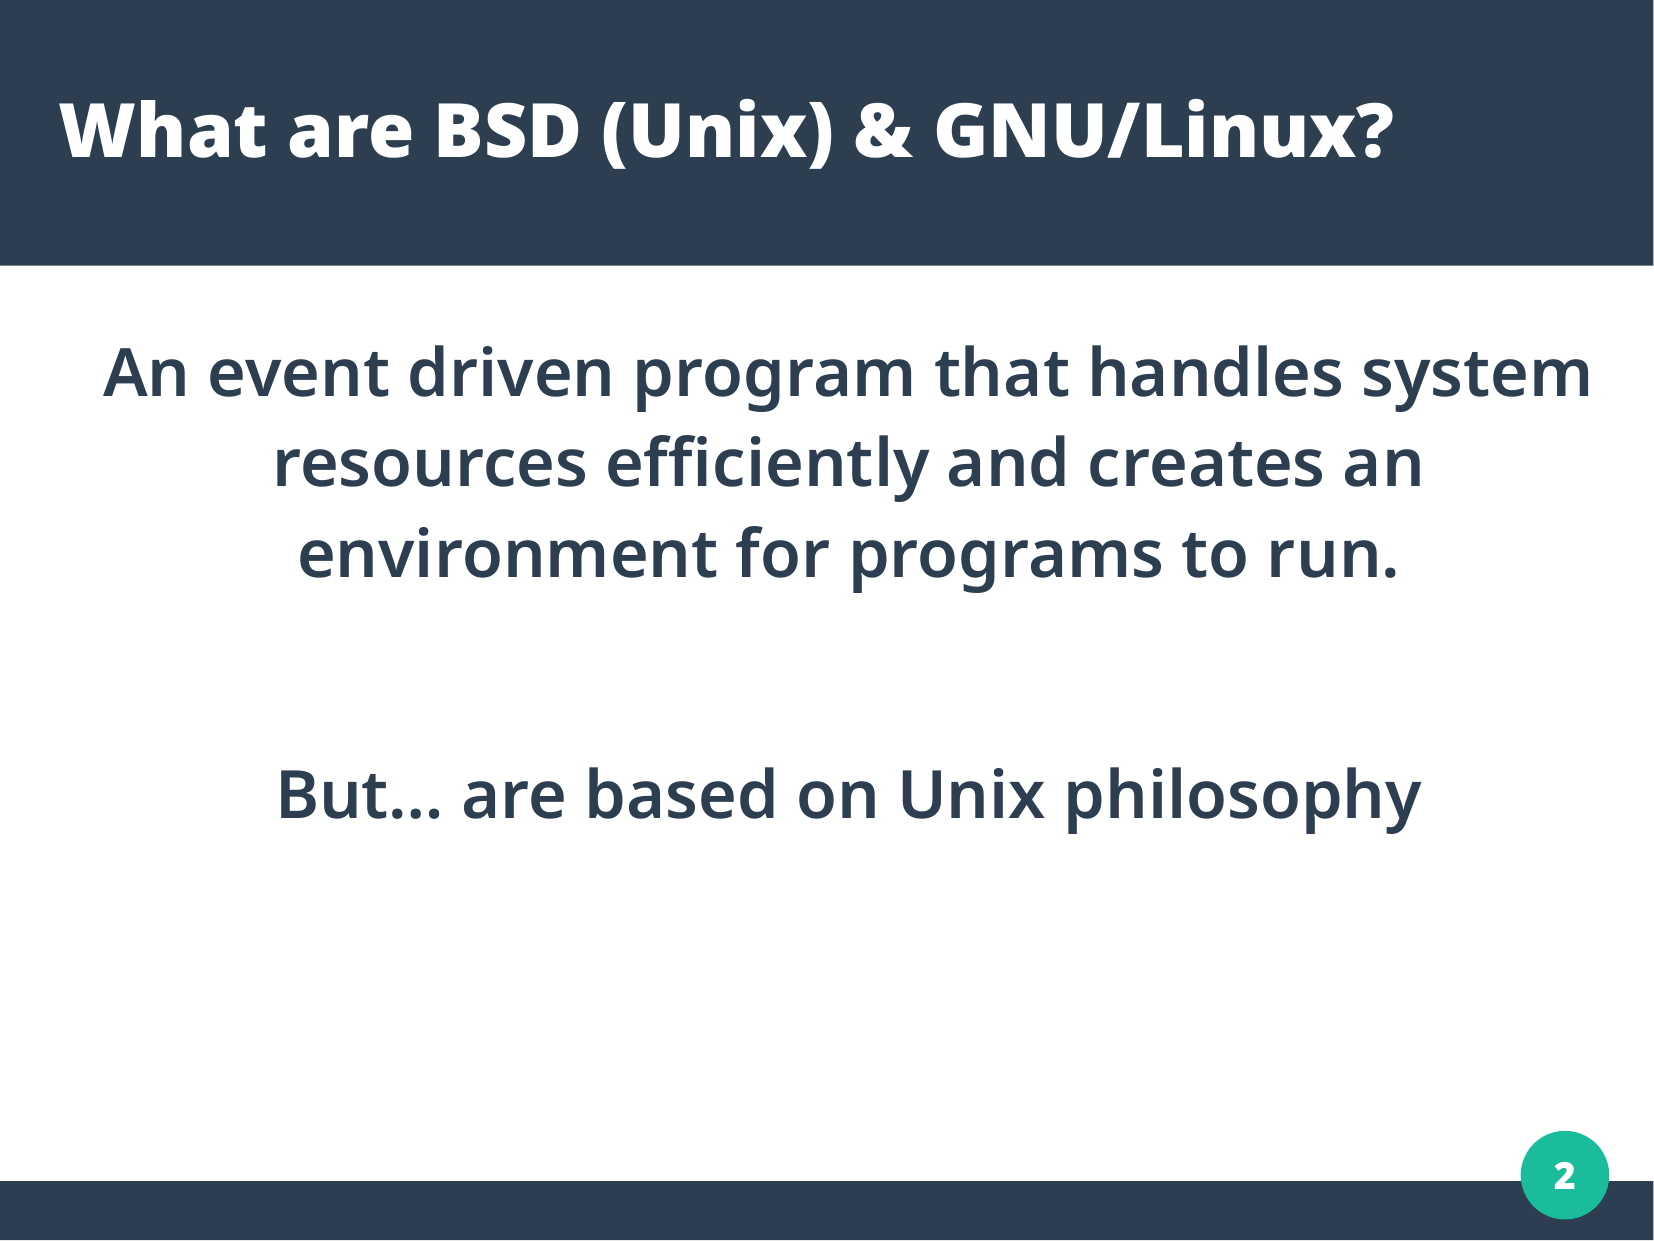

# What are BSD (Unix) & GNU/Linux?
An event driven program that handles system resources efficiently and creates an environment for programs to run.
But… are based on Unix philosophy
2